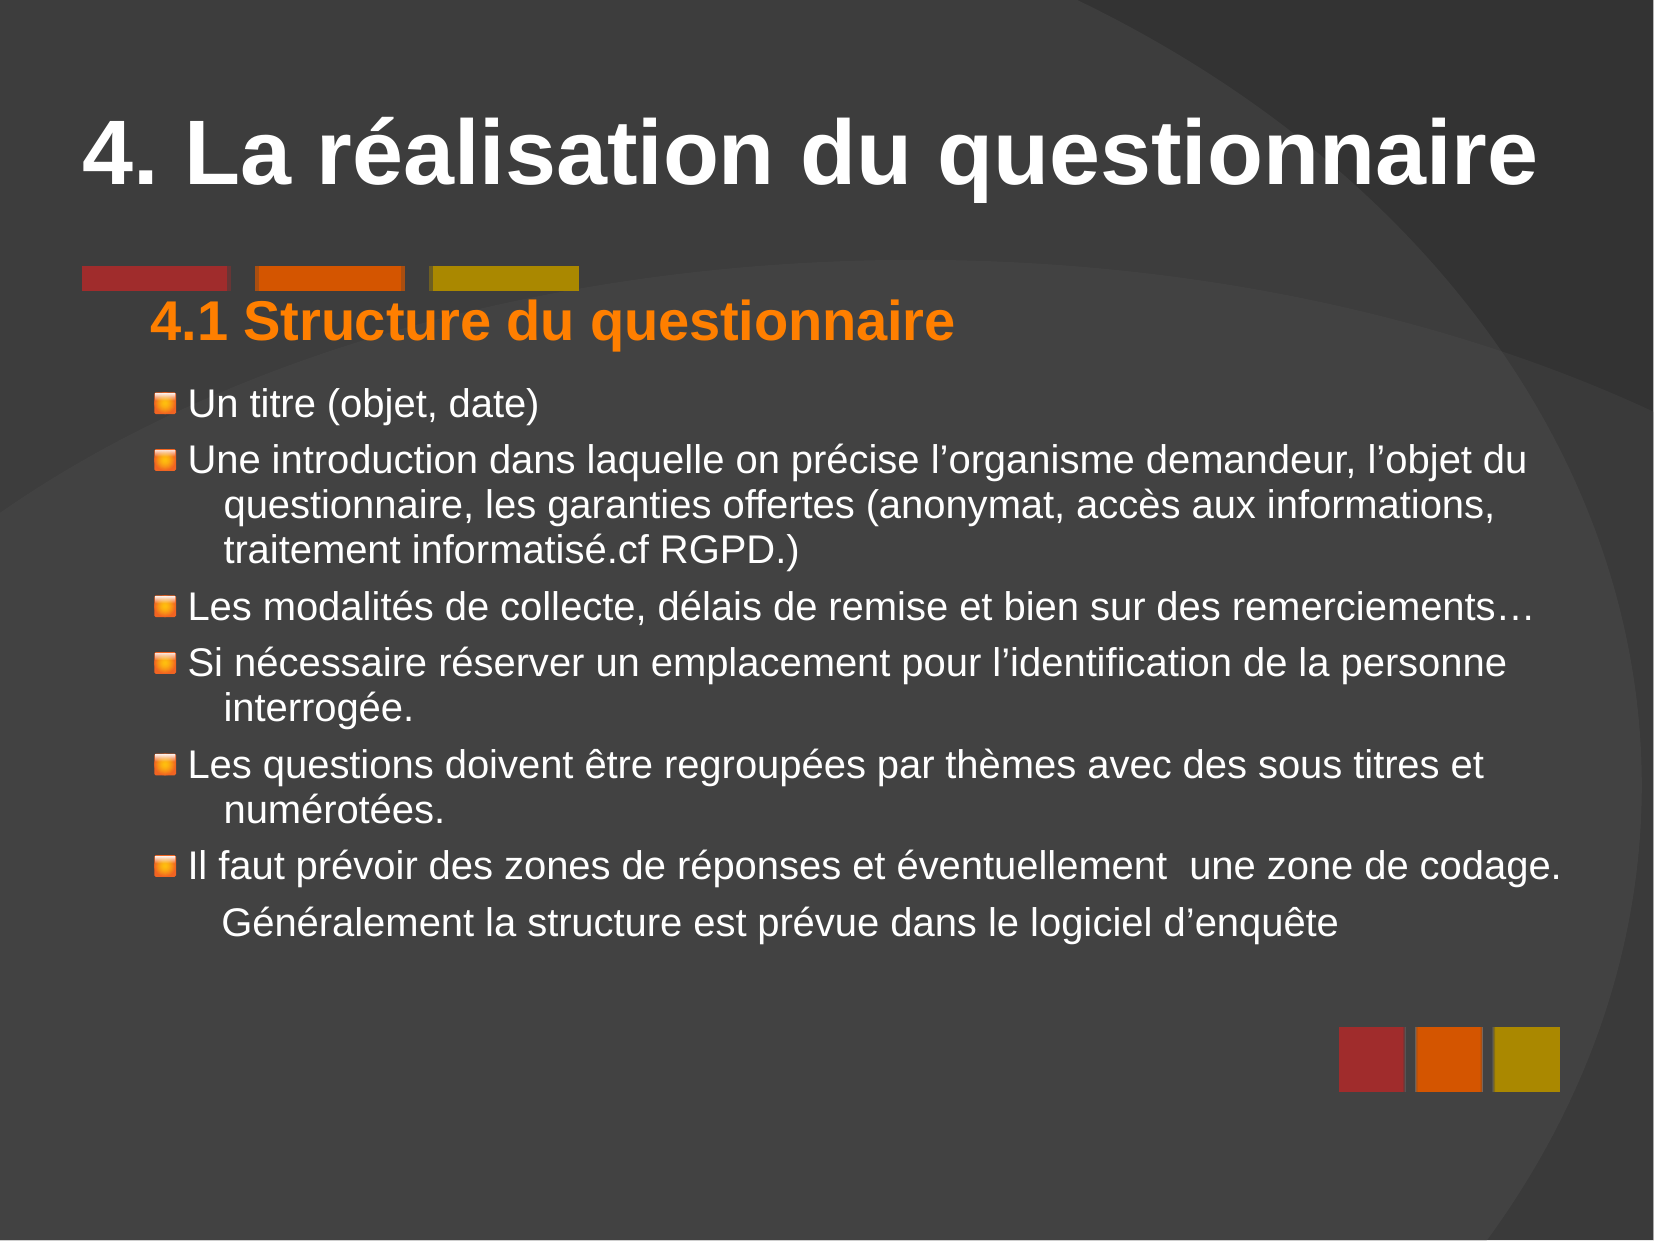

# 4. La réalisation du questionnaire
4.1 Structure du questionnaire
Un titre (objet, date)
Une introduction dans laquelle on précise l’organisme demandeur, l’objet du questionnaire, les garanties offertes (anonymat, accès aux informations, traitement informatisé.cf RGPD.)
Les modalités de collecte, délais de remise et bien sur des remerciements…
Si nécessaire réserver un emplacement pour l’identification de la personne interrogée.
Les questions doivent être regroupées par thèmes avec des sous titres et numérotées.
Il faut prévoir des zones de réponses et éventuellement une zone de codage.
Généralement la structure est prévue dans le logiciel d’enquête